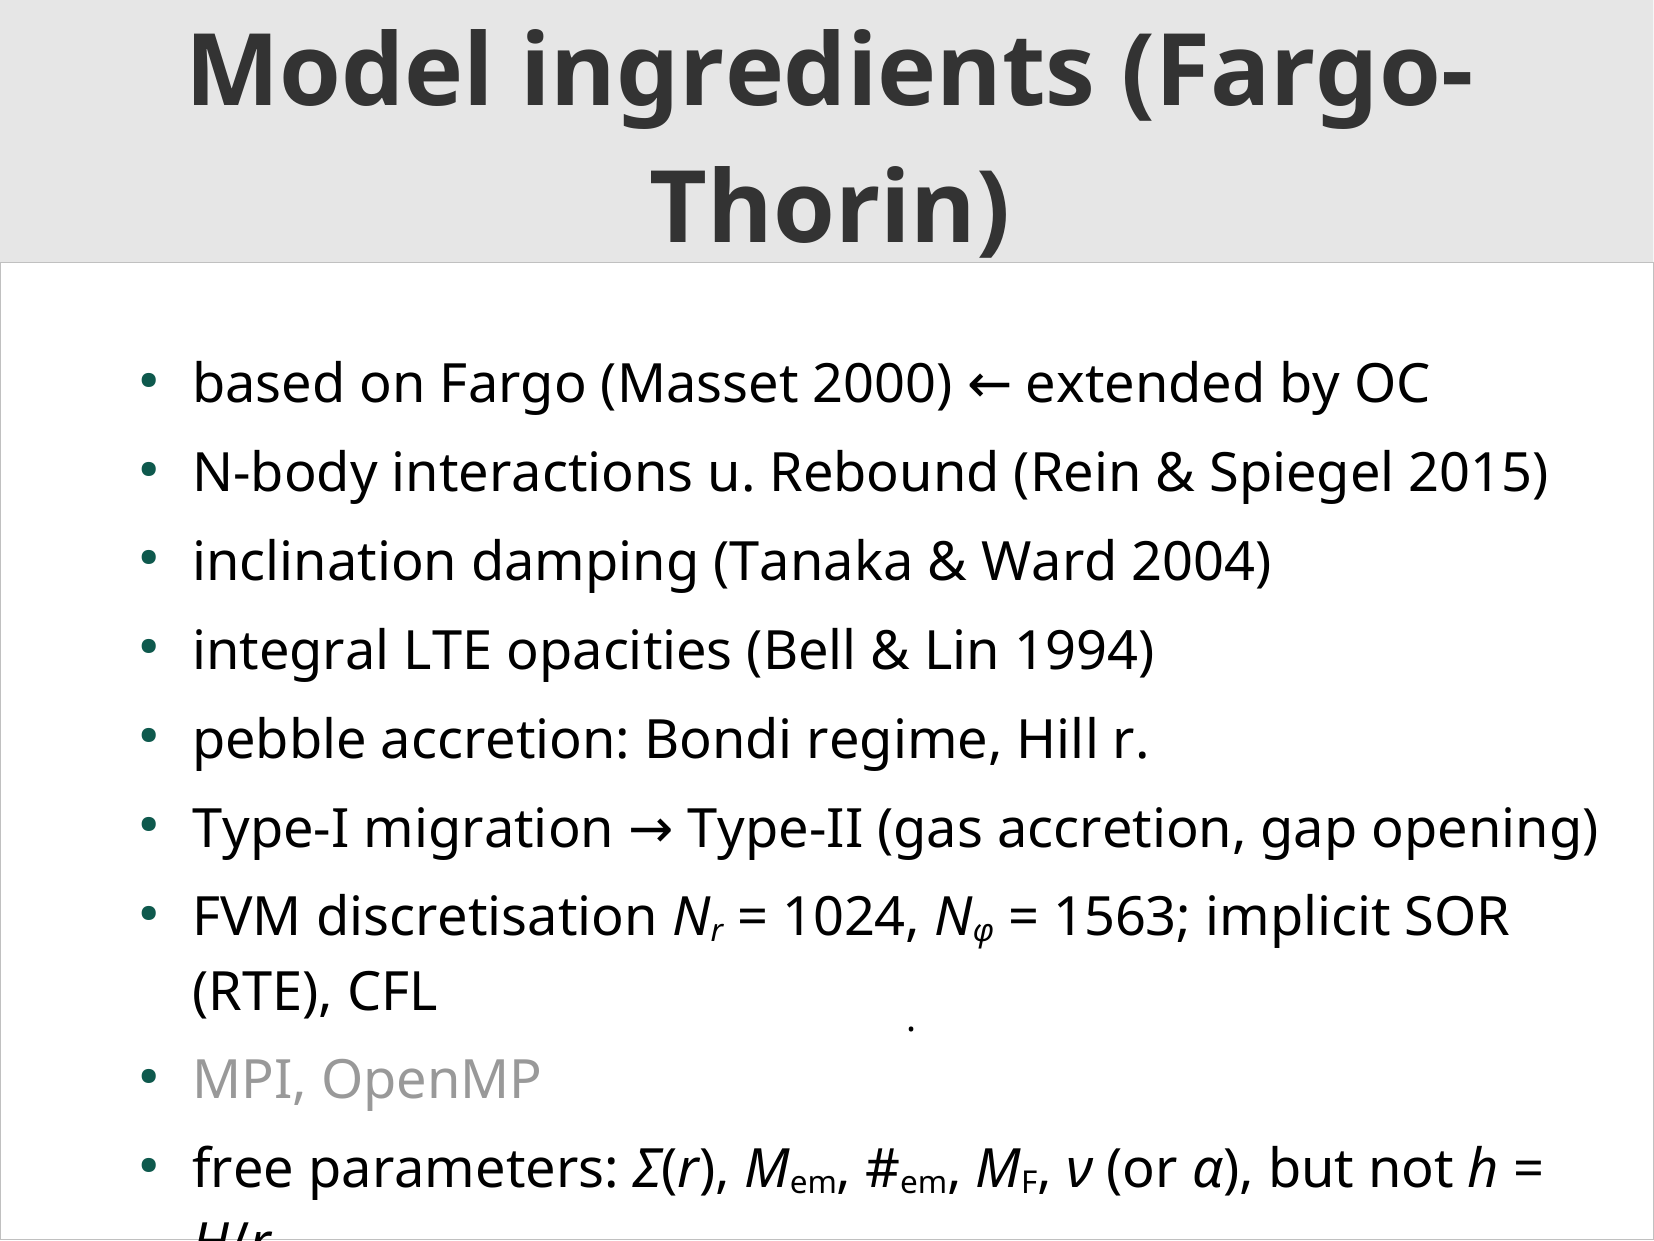

# Model ingredients (Fargo-Thorin)
based on Fargo (Masset 2000) ← extended by OC
N-body interactions u. Rebound (Rein & Spiegel 2015)
inclination damping (Tanaka & Ward 2004)
integral LTE opacities (Bell & Lin 1994)
pebble accretion: Bondi regime, Hill r.
Type-I migration → Type-II (gas accretion, gap opening)
FVM discretisation Nr = 1024, Nφ = 1563; implicit SOR (RTE), CFL
MPI, OpenMP
free parameters: Σ(r), Mem, #em, MF, ν (or α), but not h = H/r
fixed parametes: M⊙, T⊙, R⊙, αp, γ, µ, cκ, A, Sc, ρb, facc
.